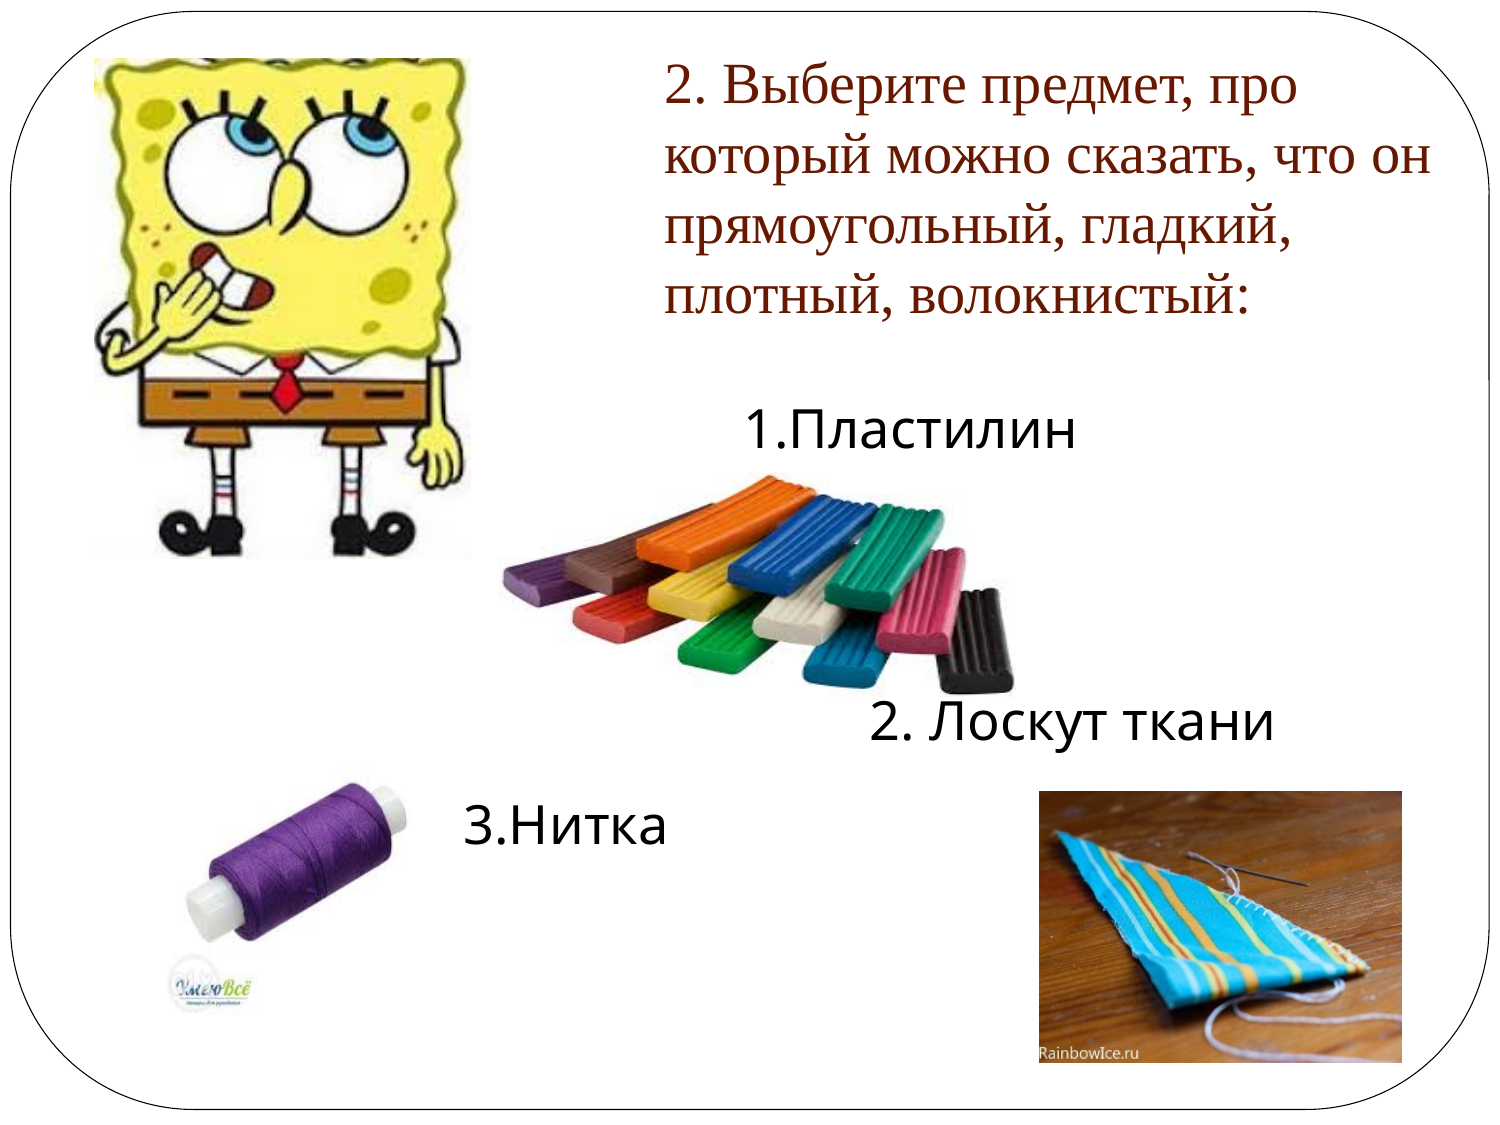

# 2. Выберите предмет, про который можно сказать, что он прямоугольный, гладкий, плотный, волокнистый:
 1.Пластилин
 2. Лоскут ткани
3.Нитка